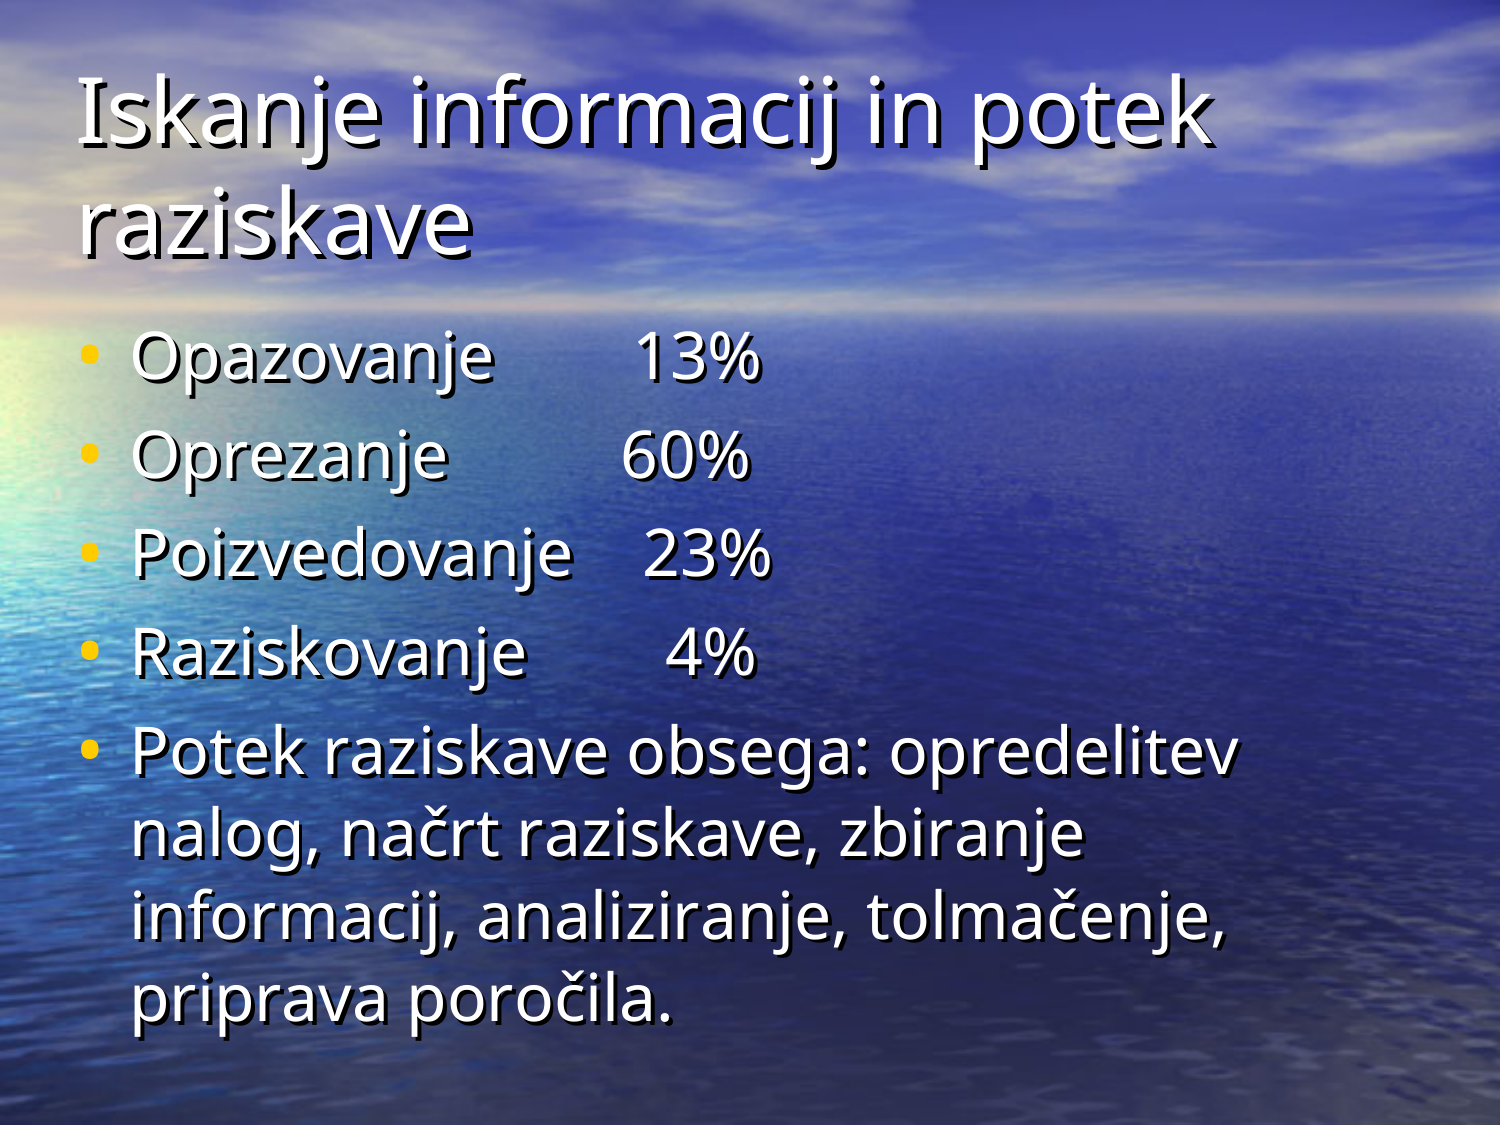

# Iskanje informacij in potek raziskave
Opazovanje 13%
Oprezanje 60%
Poizvedovanje 23%
Raziskovanje 4%
Potek raziskave obsega: opredelitev nalog, načrt raziskave, zbiranje informacij, analiziranje, tolmačenje, priprava poročila.